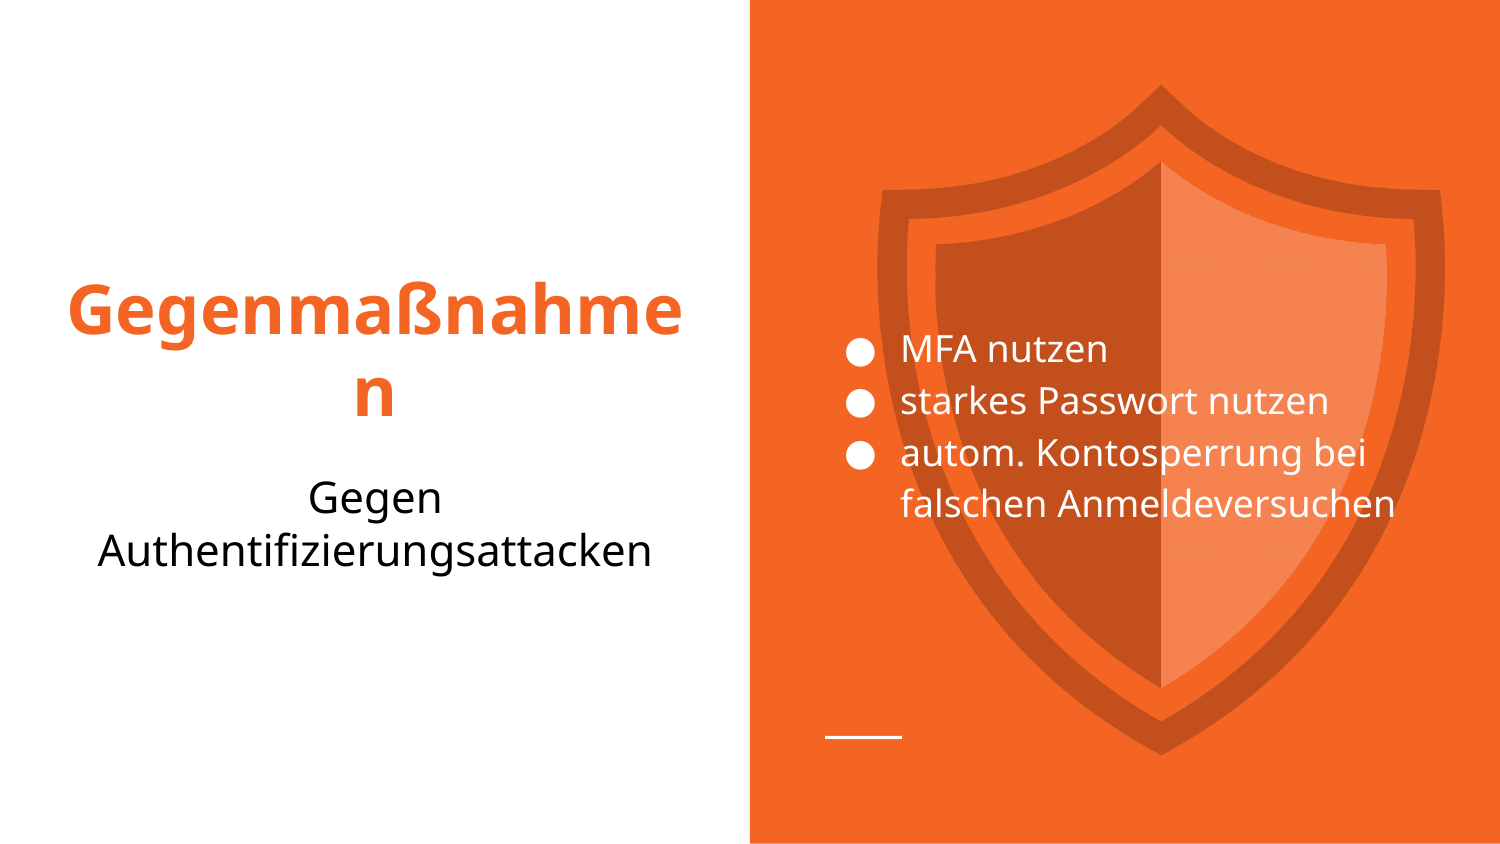

MFA nutzen
starkes Passwort nutzen
autom. Kontosperrung bei falschen Anmeldeversuchen
# Gegenmaßnahmen
Gegen Authentifizierungsattacken